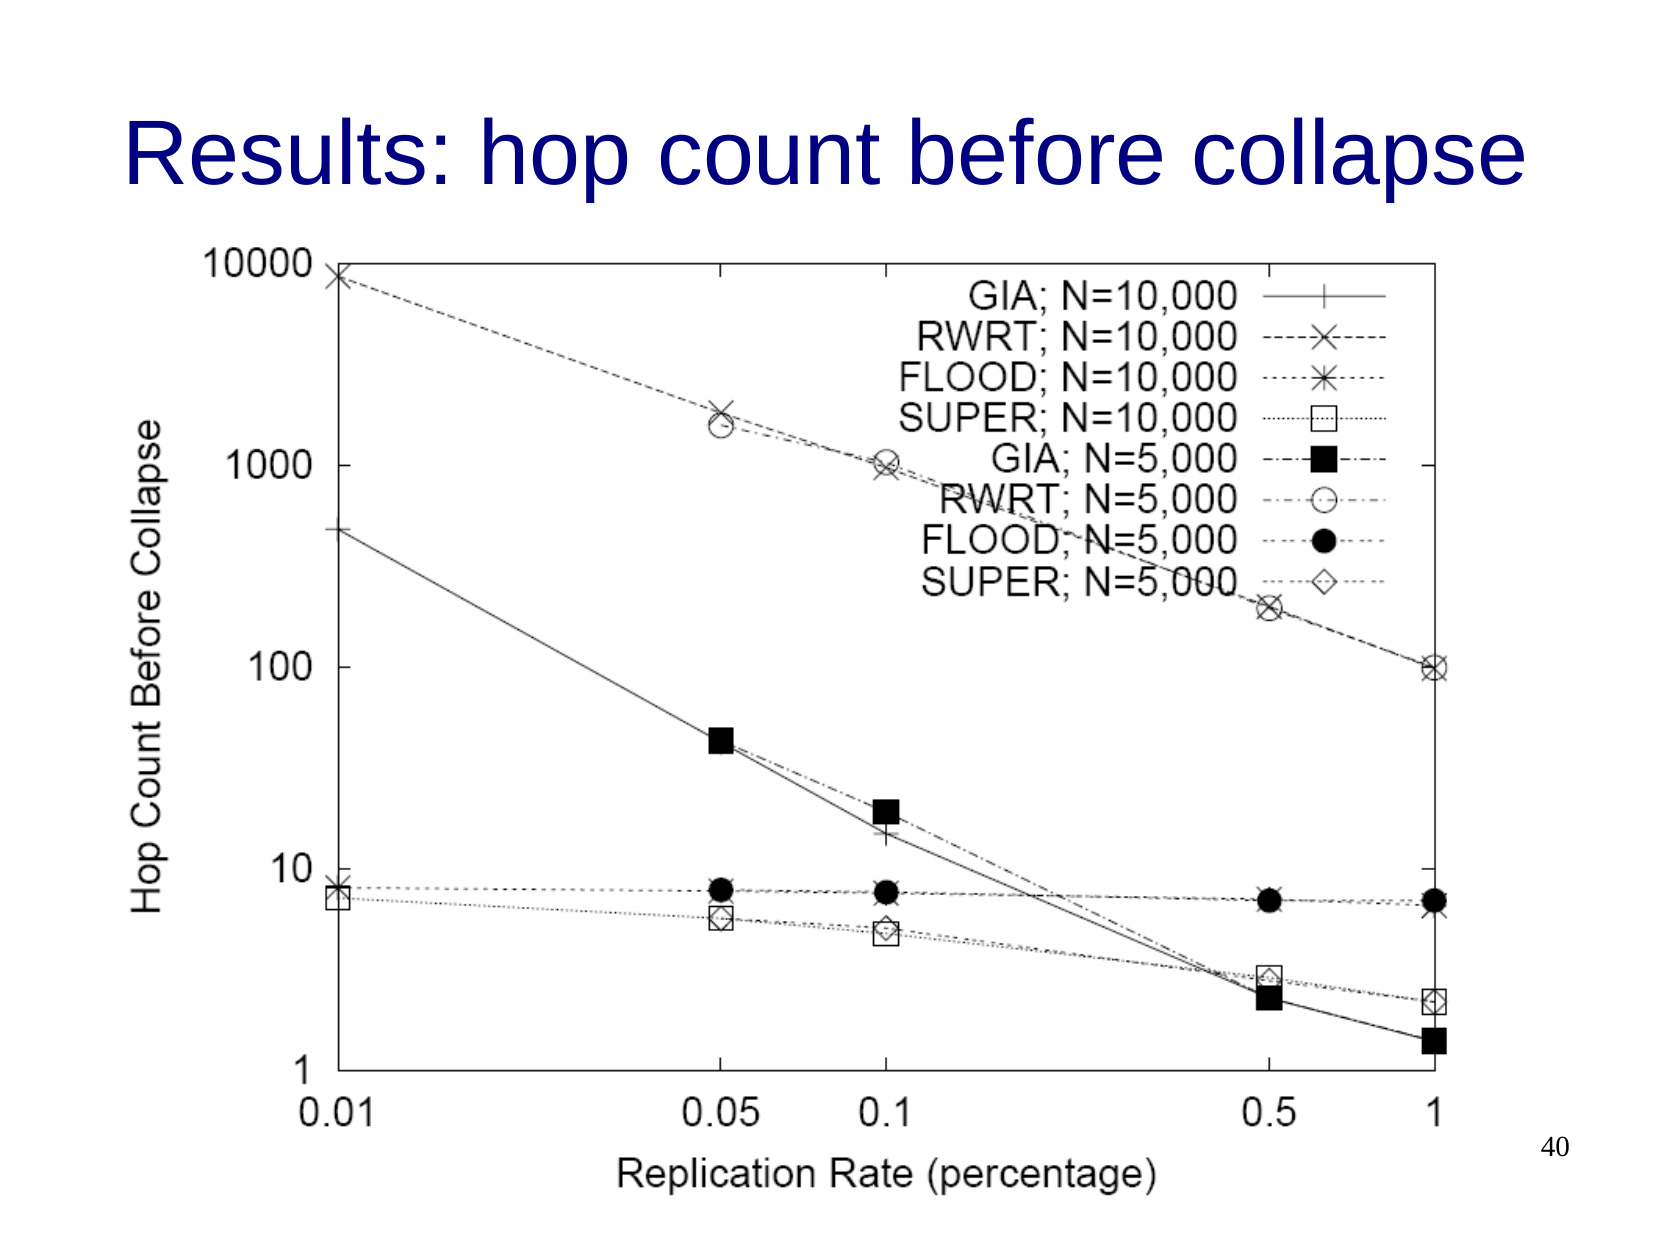

# Results: hop count before collapse
40